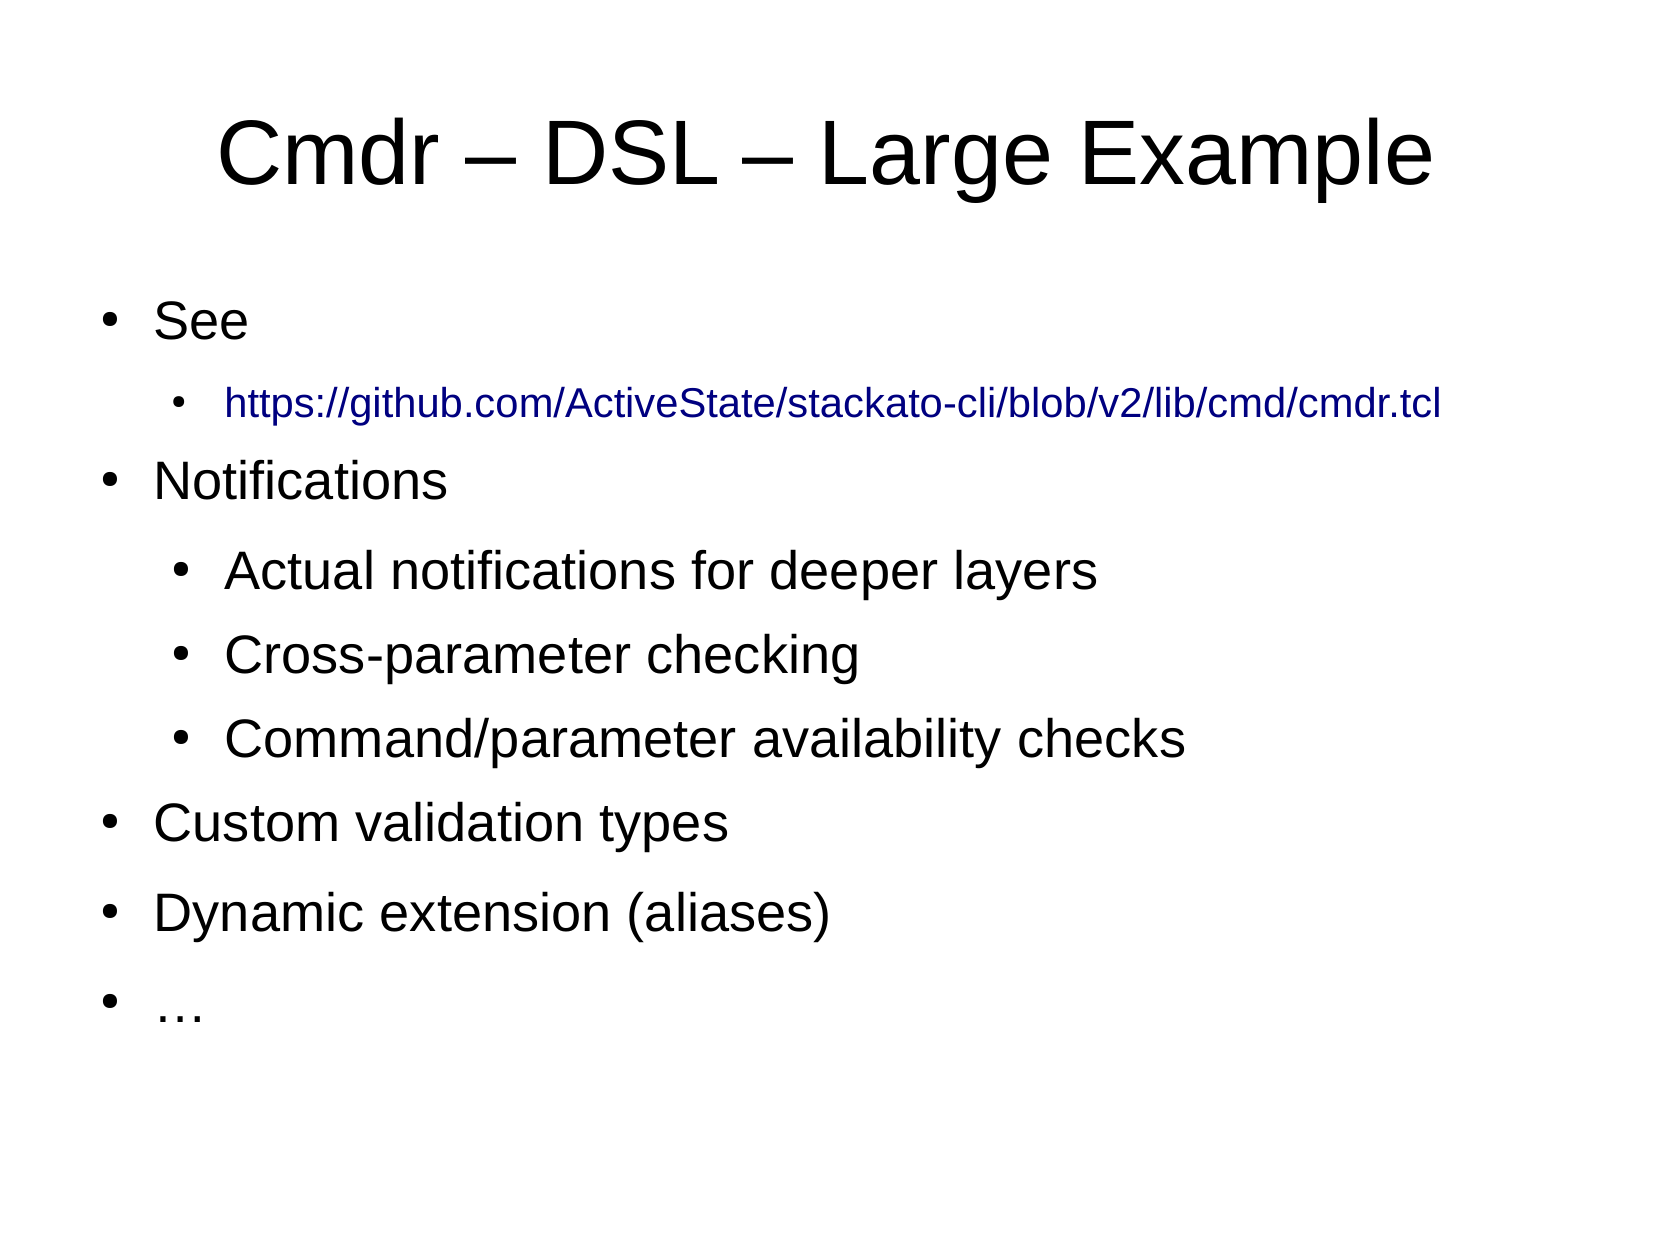

# Cmdr – DSL – Large Example
See
https://github.com/ActiveState/stackato-cli/blob/v2/lib/cmd/cmdr.tcl
Notifications
Actual notifications for deeper layers
Cross-parameter checking
Command/parameter availability checks
Custom validation types
Dynamic extension (aliases)
…